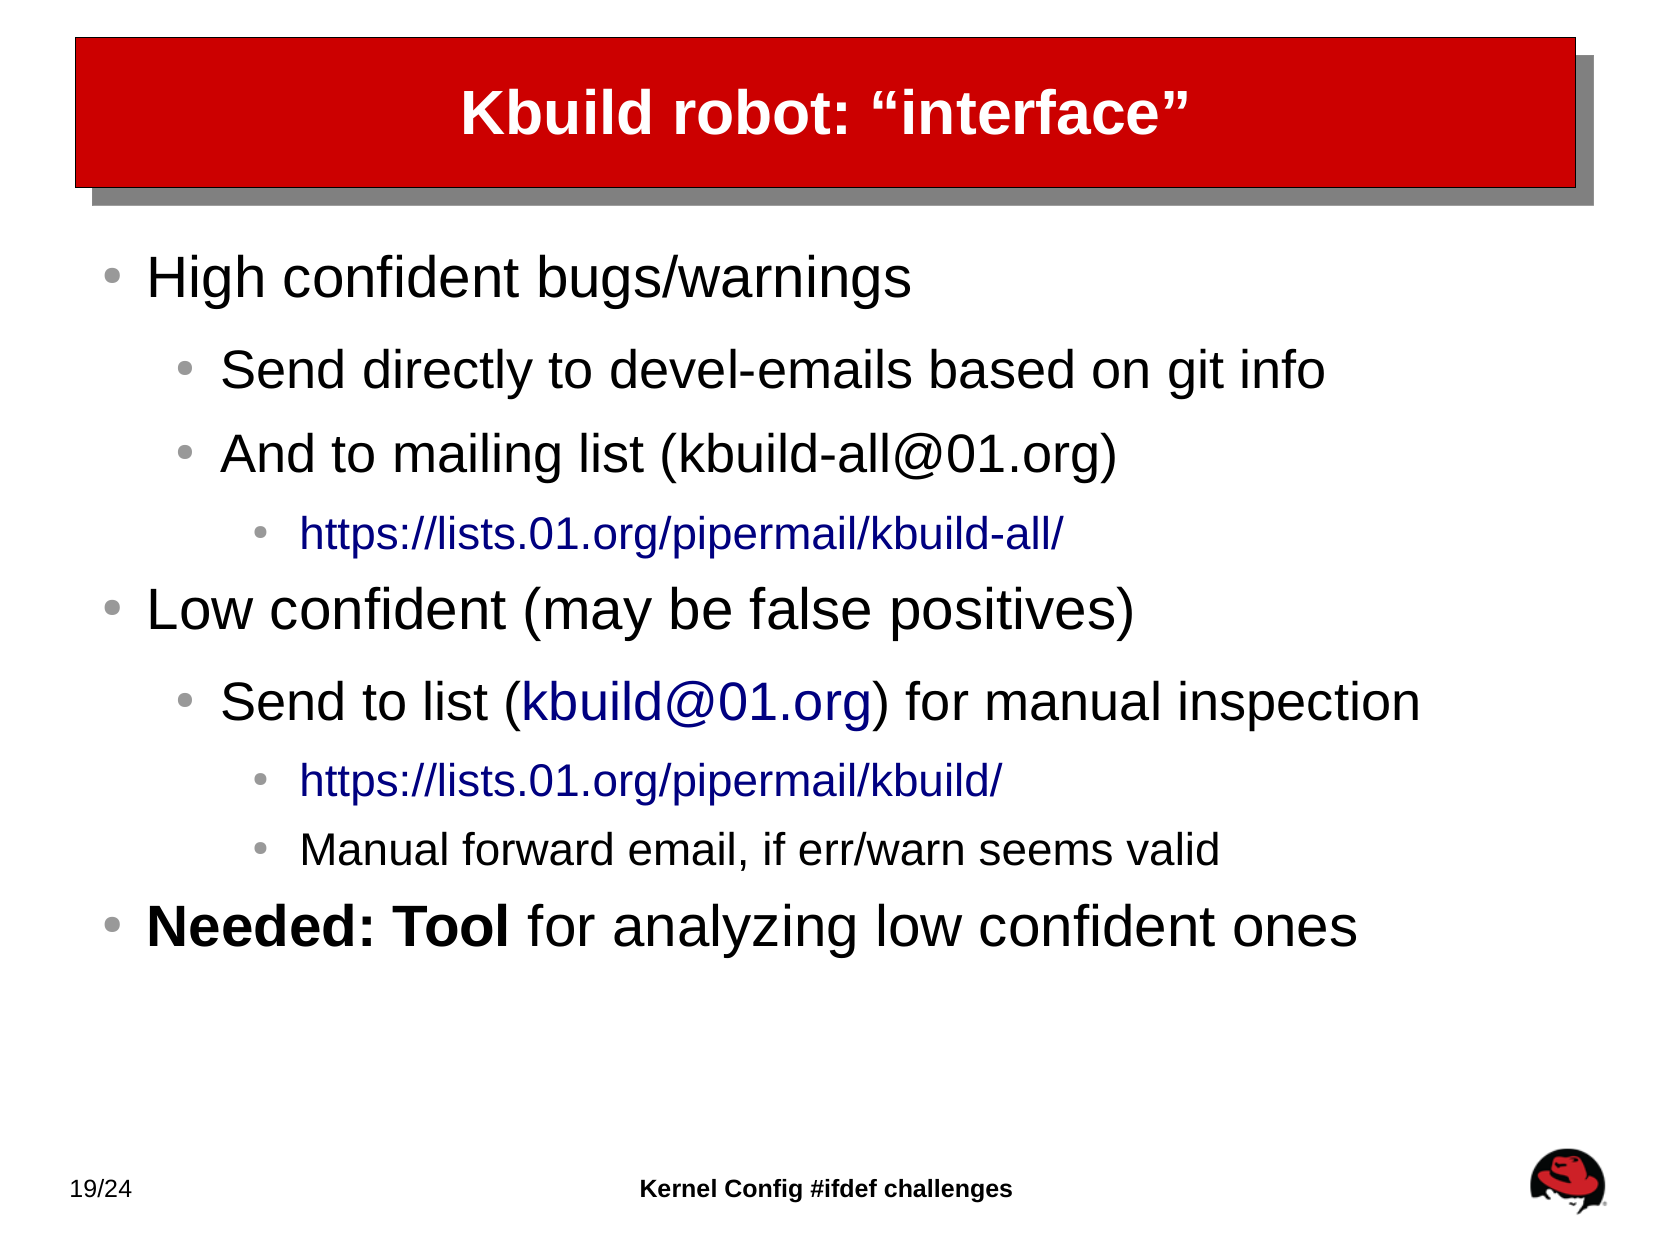

# Kbuild robot: “interface”
High confident bugs/warnings
Send directly to devel-emails based on git info
And to mailing list (kbuild-all@01.org)
https://lists.01.org/pipermail/kbuild-all/
Low confident (may be false positives)
Send to list (kbuild@01.org) for manual inspection
https://lists.01.org/pipermail/kbuild/
Manual forward email, if err/warn seems valid
Needed: Tool for analyzing low confident ones